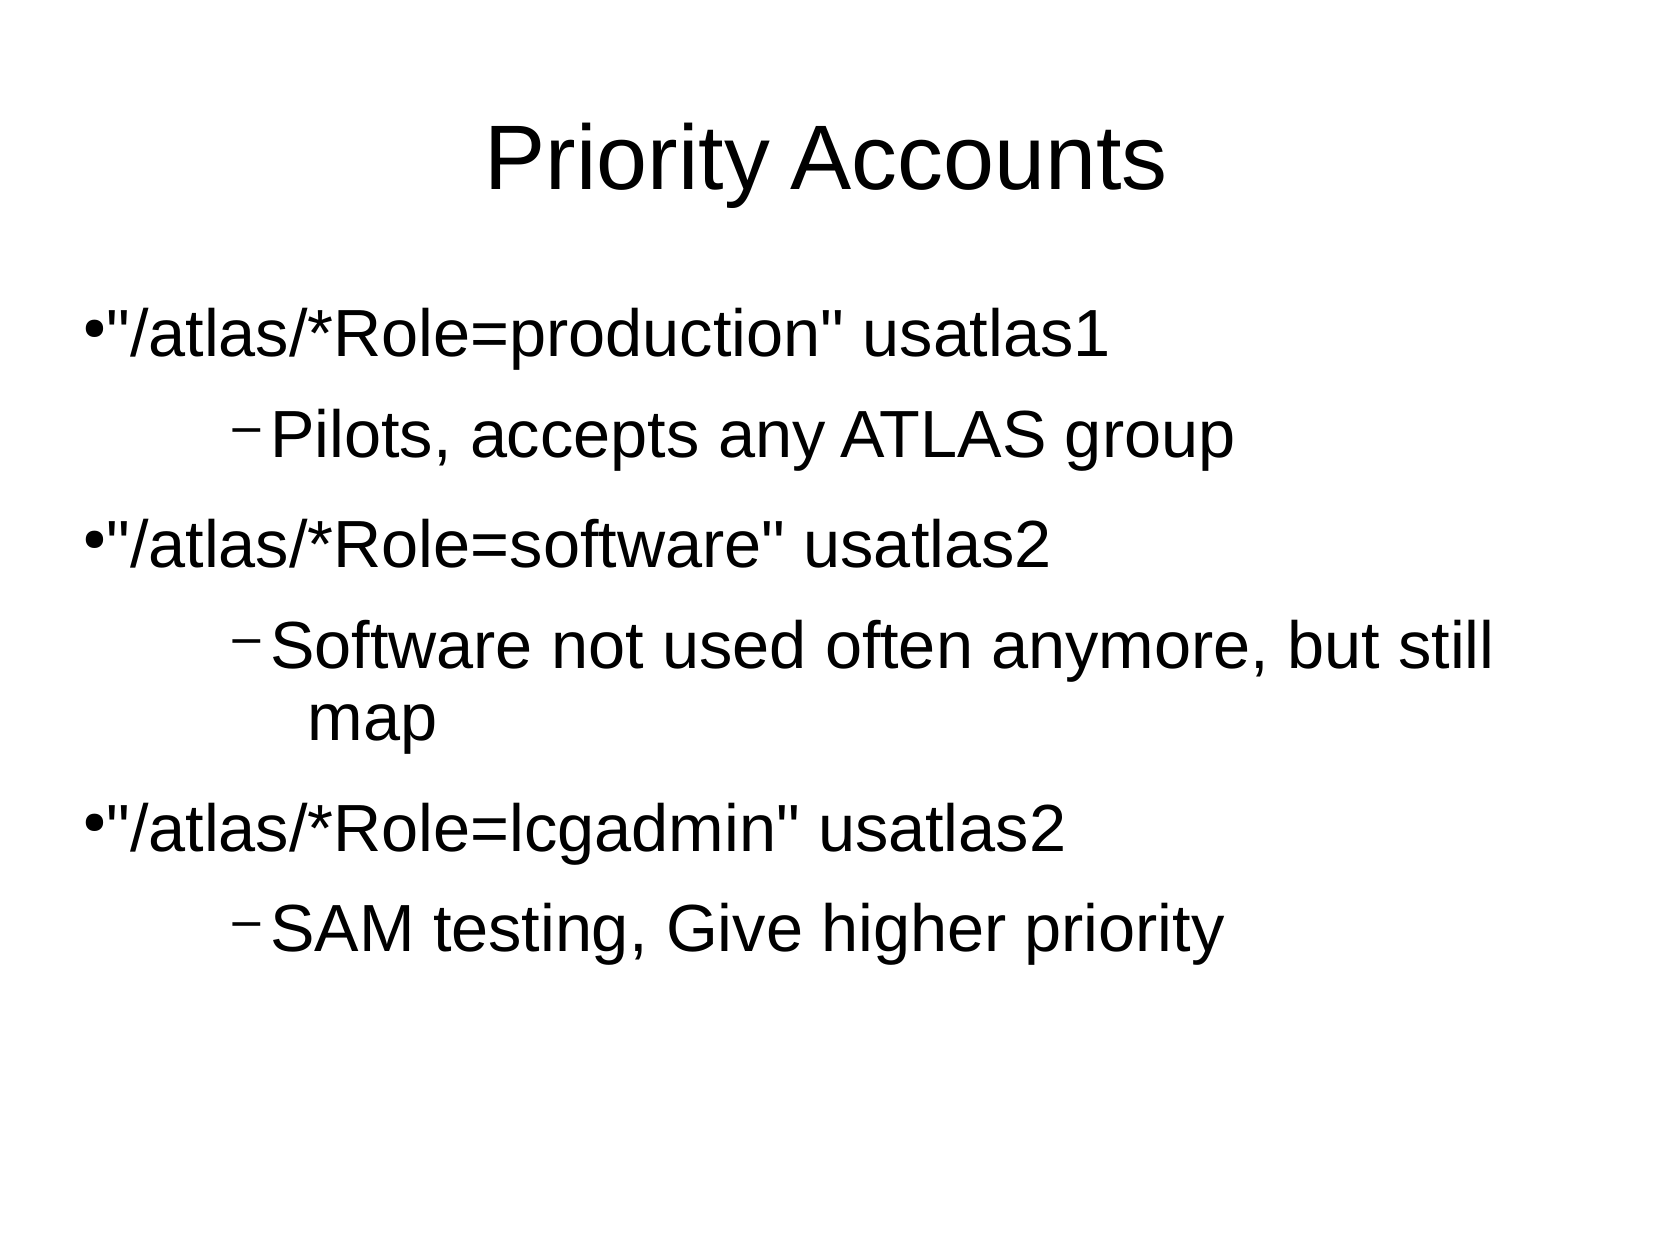

# Priority Accounts
"/atlas/*Role=production" usatlas1
Pilots, accepts any ATLAS group
"/atlas/*Role=software" usatlas2
Software not used often anymore, but still map
"/atlas/*Role=lcgadmin" usatlas2
SAM testing, Give higher priority